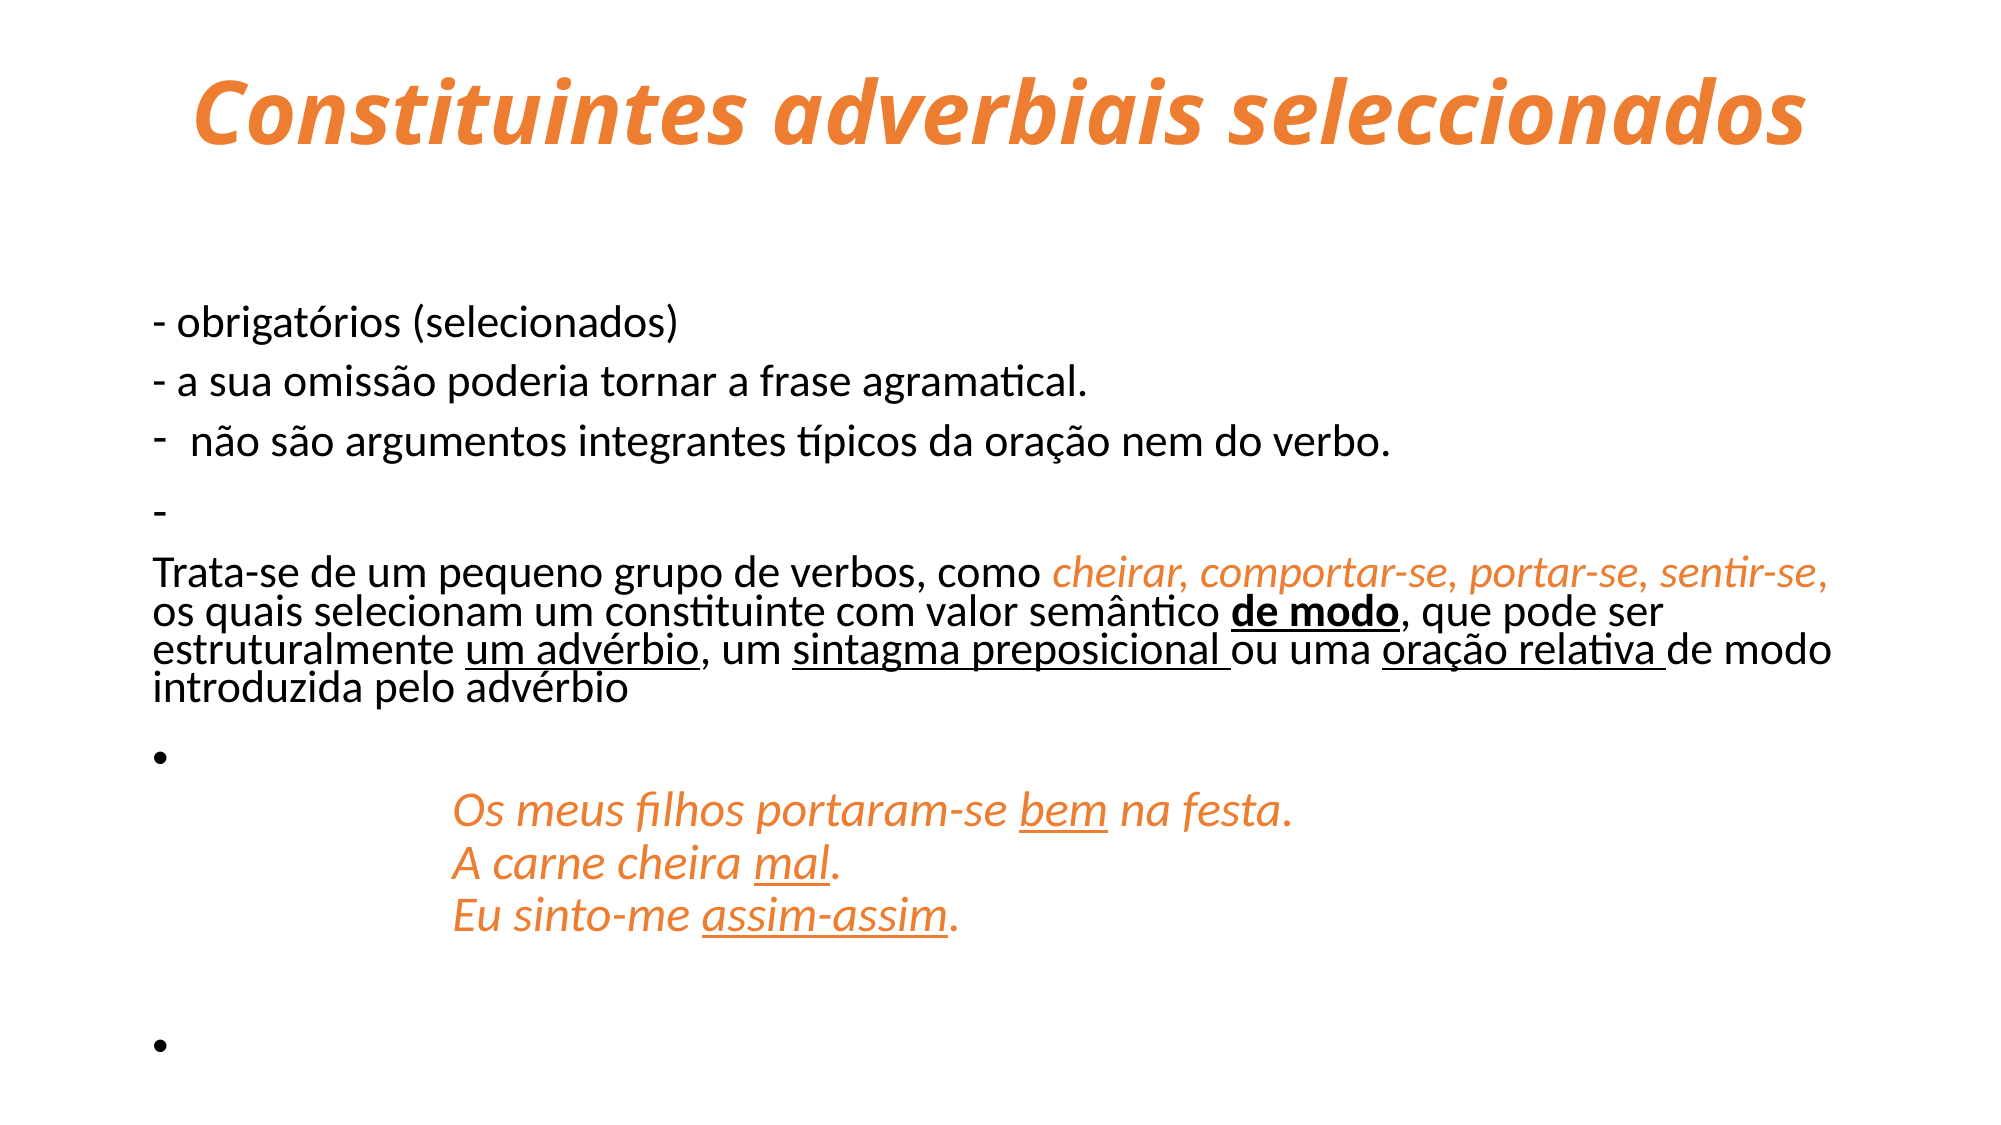

# Constituintes adverbiais seleccionados
- obrigatórios (selecionados)
- a sua omissão poderia tornar a frase agramatical.
não são argumentos integrantes típicos da oração nem do verbo.
Trata-se de um pequeno grupo de verbos, como cheirar, comportar-se, portar-se, sentir-se, os quais selecionam um constituinte com valor semântico de modo, que pode ser estruturalmente um advérbio, um sintagma preposicional ou uma oração relativa de modo introduzida pelo advérbio
Os meus filhos portaram-se bem na festa.
A carne cheira mal.
Eu sinto-me assim-assim.